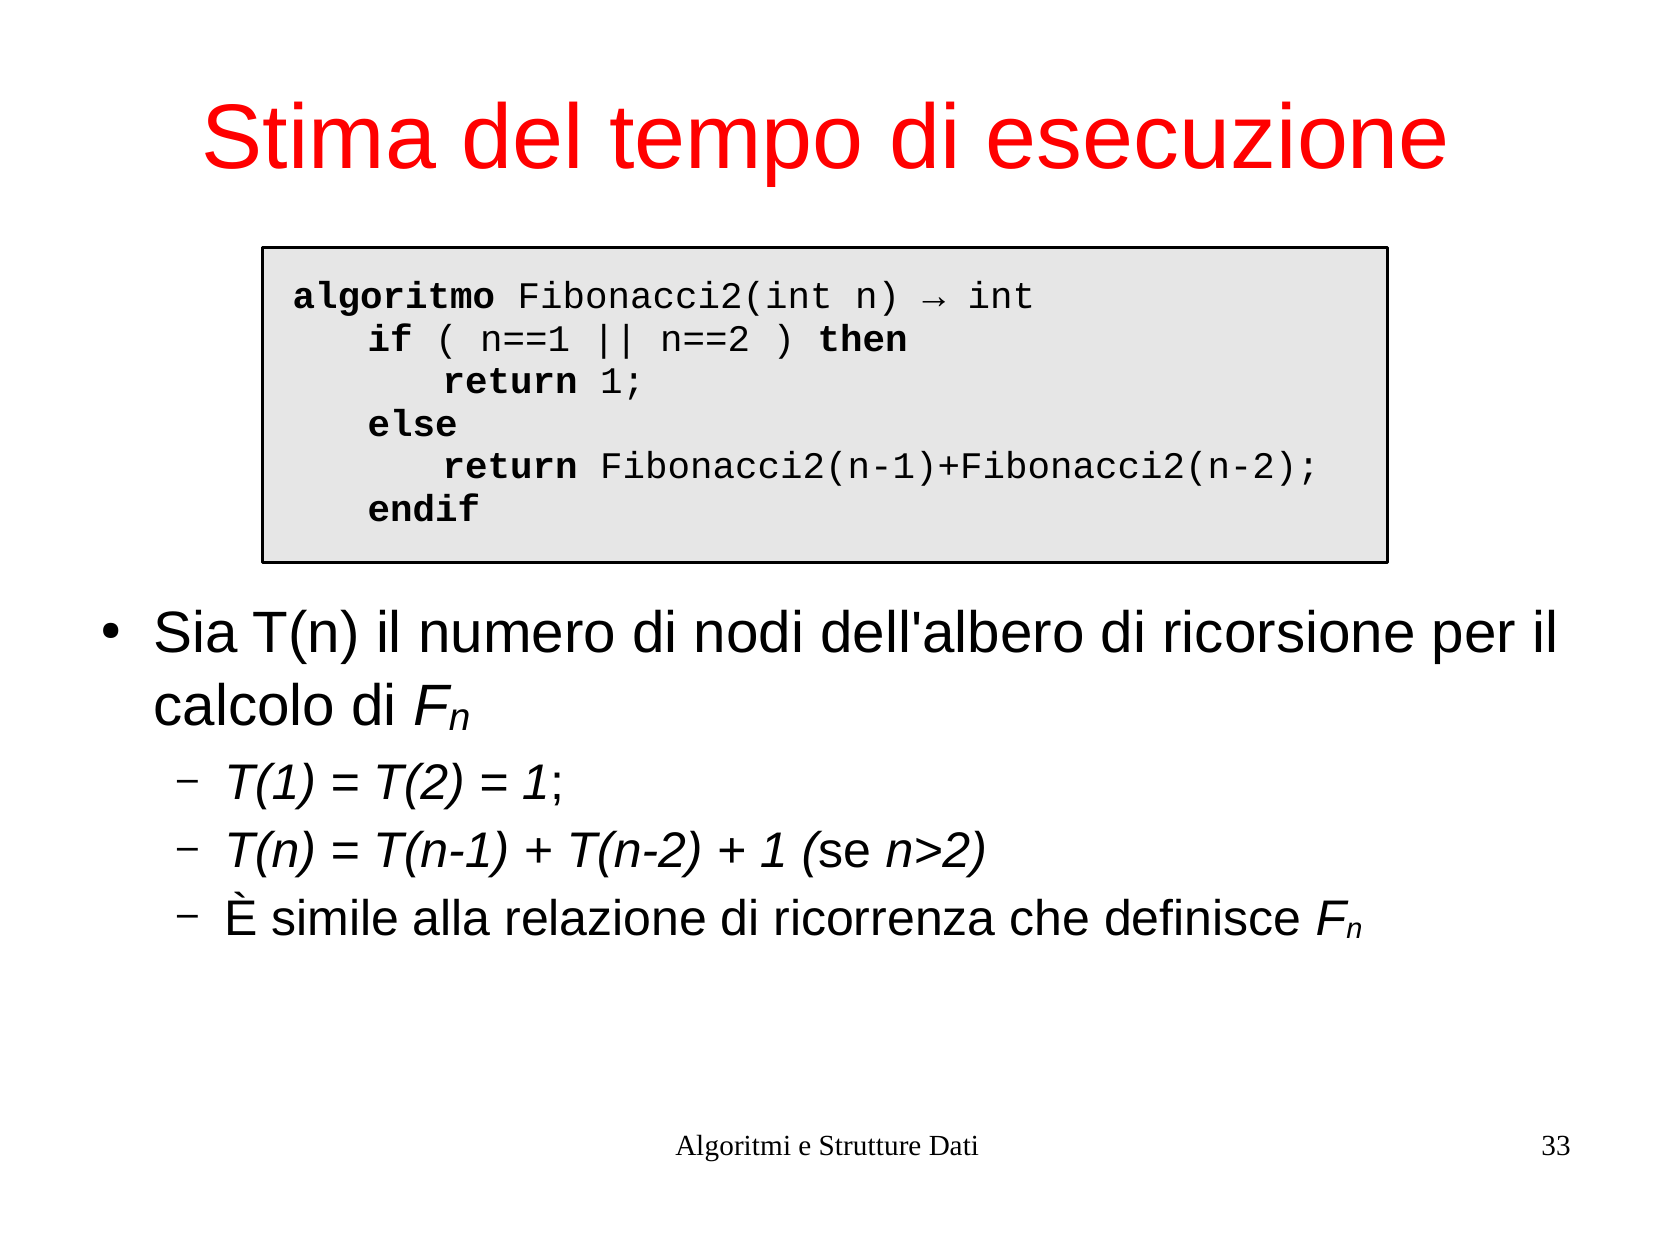

# Stima del tempo di esecuzione
algoritmo Fibonacci2(int n) → int
	if ( n==1 || n==2 ) then
		return 1;
	else
		return Fibonacci2(n-1)+Fibonacci2(n-2);
	endif
Sia T(n) il numero di nodi dell'albero di ricorsione per il calcolo di Fn
T(1) = T(2) = 1;
T(n) = T(n-1) + T(n-2) + 1 (se n>2)
È simile alla relazione di ricorrenza che definisce Fn
Algoritmi e Strutture Dati
33